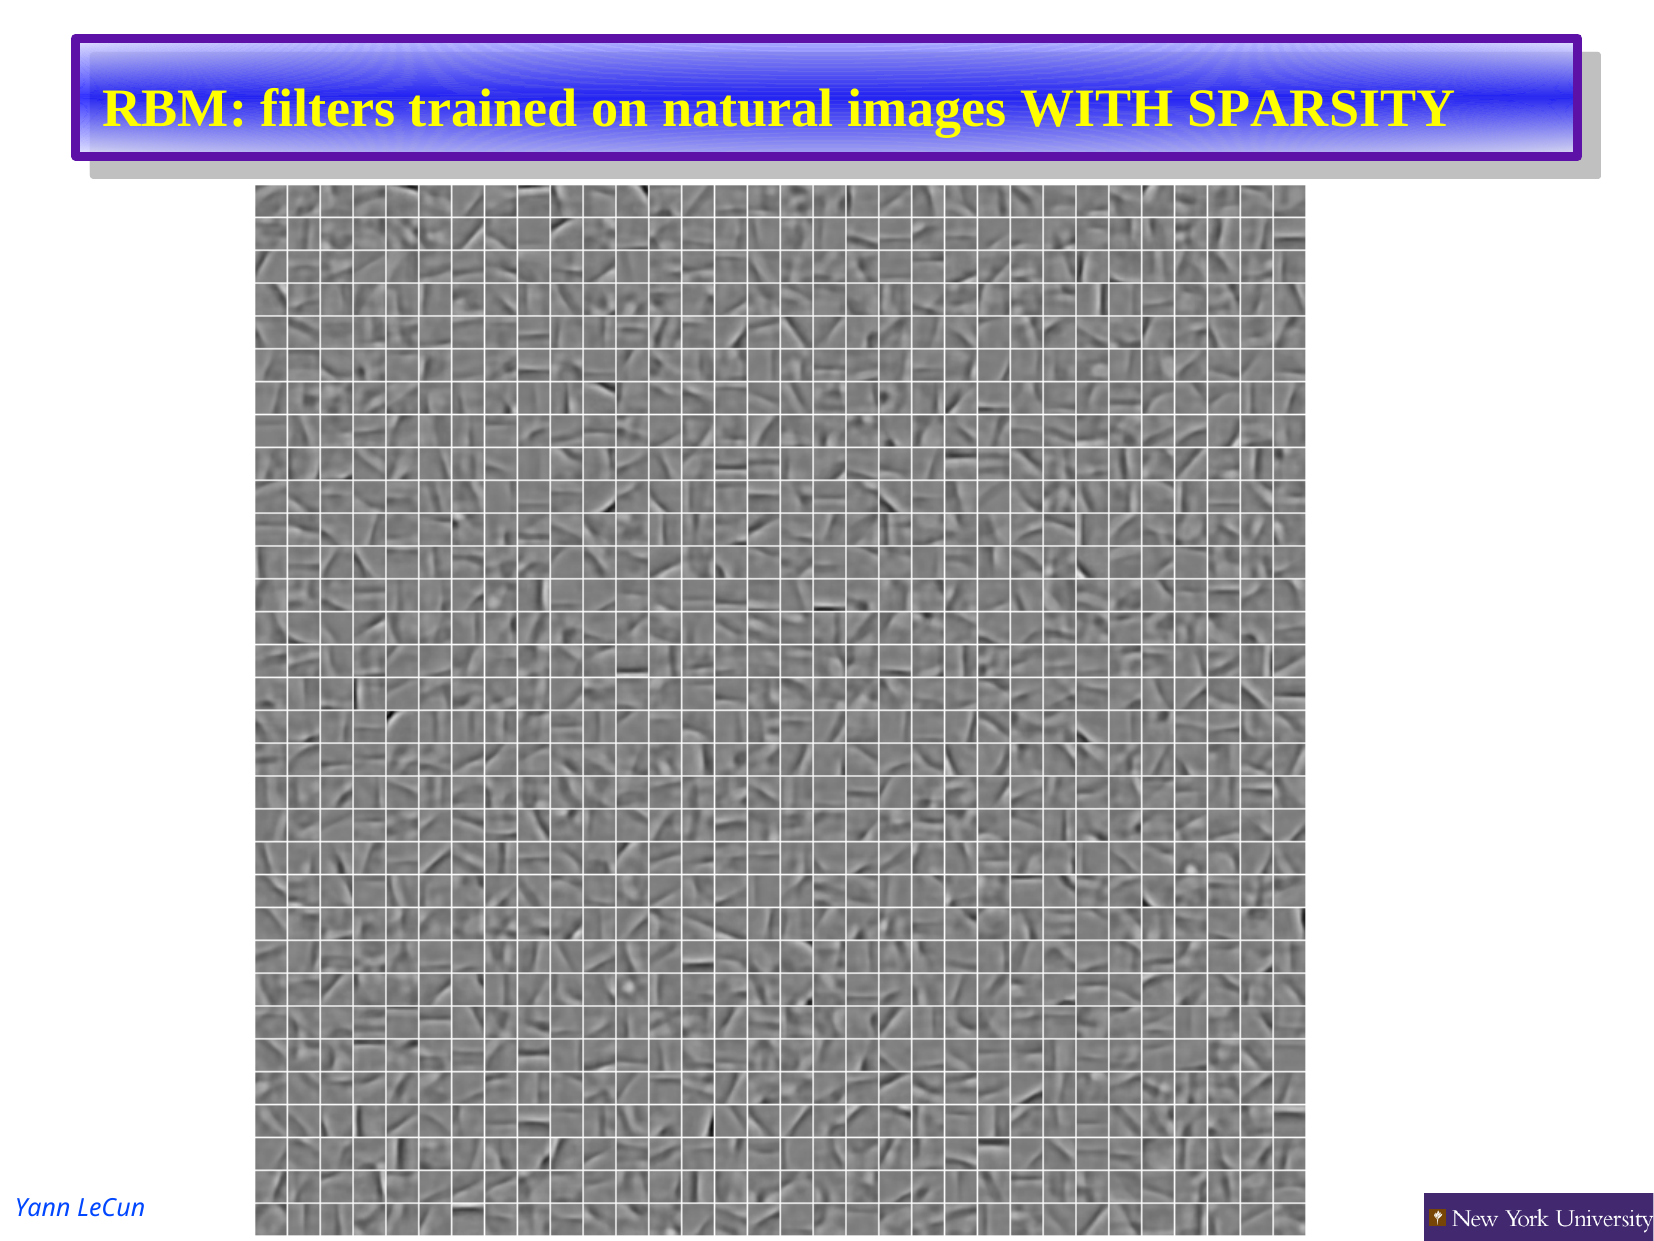

# RBM: filters trained on natural images WITH SPARSITY